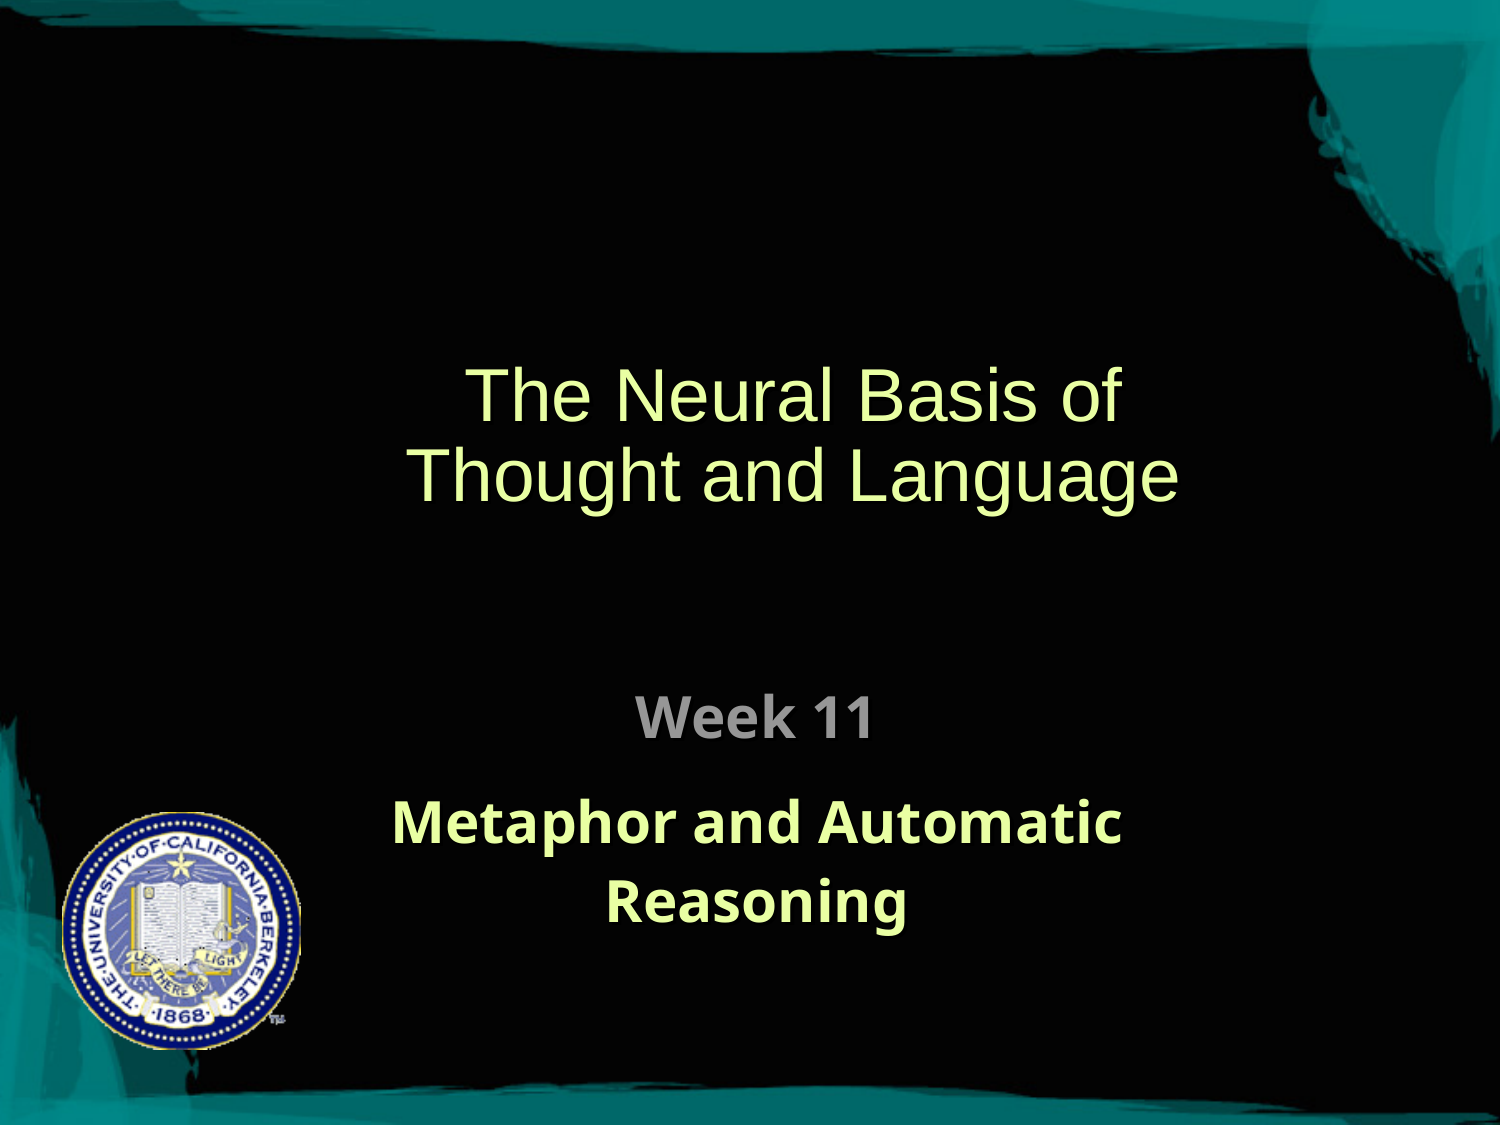

# The Neural Basis of Thought and Language
Week 11
Metaphor and Automatic Reasoning